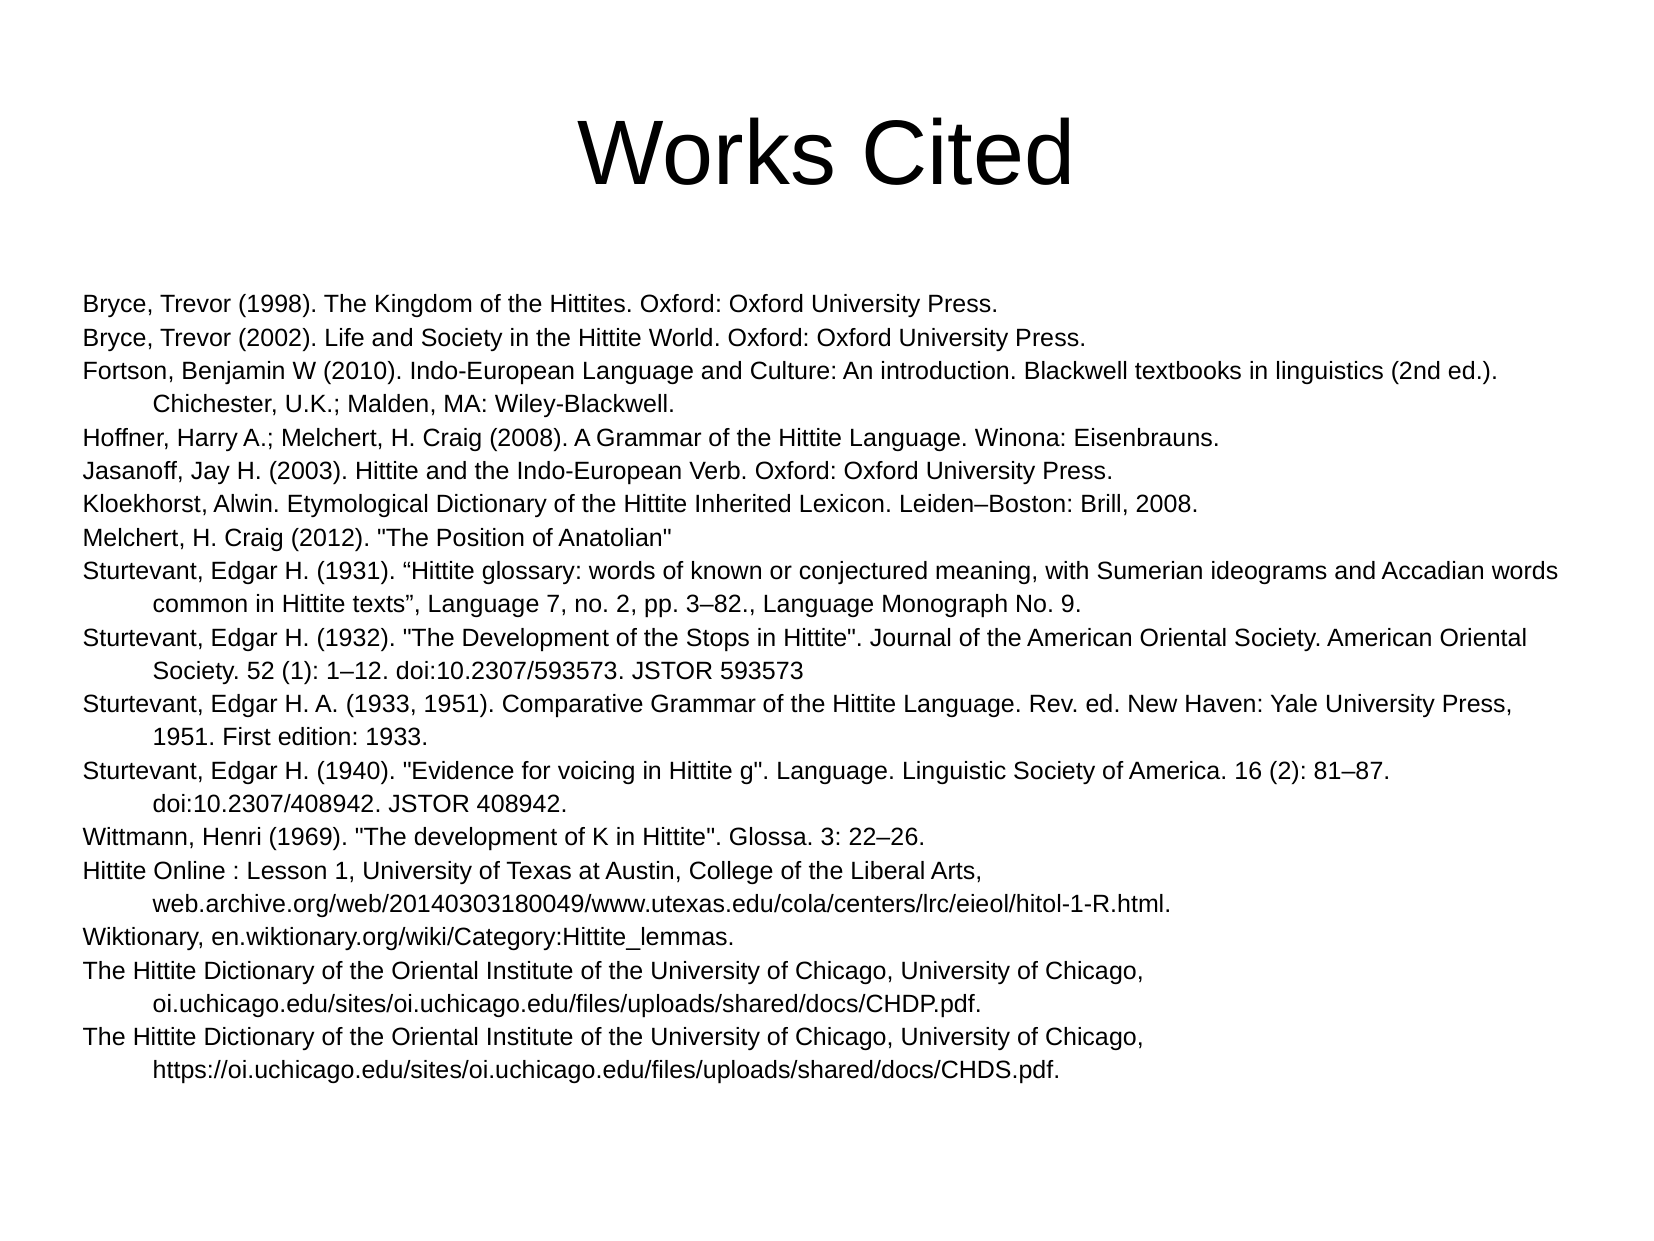

# Works Cited
Bryce, Trevor (1998). The Kingdom of the Hittites. Oxford: Oxford University Press.
Bryce, Trevor (2002). Life and Society in the Hittite World. Oxford: Oxford University Press.
Fortson, Benjamin W (2010). Indo-European Language and Culture: An introduction. Blackwell textbooks in linguistics (2nd ed.).
 Chichester, U.K.; Malden, MA: Wiley-Blackwell.
Hoffner, Harry A.; Melchert, H. Craig (2008). A Grammar of the Hittite Language. Winona: Eisenbrauns.
Jasanoff, Jay H. (2003). Hittite and the Indo-European Verb. Oxford: Oxford University Press.
Kloekhorst, Alwin. Etymological Dictionary of the Hittite Inherited Lexicon. Leiden–Boston: Brill, 2008.
Melchert, H. Craig (2012). "The Position of Anatolian"
Sturtevant, Edgar H. (1931). “Hittite glossary: words of known or conjectured meaning, with Sumerian ideograms and Accadian words
 common in Hittite texts”, Language 7, no. 2, pp. 3–82., Language Monograph No. 9.
Sturtevant, Edgar H. (1932). "The Development of the Stops in Hittite". Journal of the American Oriental Society. American Oriental
 Society. 52 (1): 1–12. doi:10.2307/593573. JSTOR 593573
Sturtevant, Edgar H. A. (1933, 1951). Comparative Grammar of the Hittite Language. Rev. ed. New Haven: Yale University Press,
 1951. First edition: 1933.
Sturtevant, Edgar H. (1940). "Evidence for voicing in Hittite g". Language. Linguistic Society of America. 16 (2): 81–87.
 doi:10.2307/408942. JSTOR 408942.
Wittmann, Henri (1969). "The development of K in Hittite". Glossa. 3: 22–26.
Hittite Online : Lesson 1, University of Texas at Austin, College of the Liberal Arts,
 web.archive.org/web/20140303180049/www.utexas.edu/cola/centers/lrc/eieol/hitol-1-R.html.
Wiktionary, en.wiktionary.org/wiki/Category:Hittite_lemmas.
The Hittite Dictionary of the Oriental Institute of the University of Chicago, University of Chicago,
 oi.uchicago.edu/sites/oi.uchicago.edu/files/uploads/shared/docs/CHDP.pdf.
The Hittite Dictionary of the Oriental Institute of the University of Chicago, University of Chicago,
 https://oi.uchicago.edu/sites/oi.uchicago.edu/files/uploads/shared/docs/CHDS.pdf.